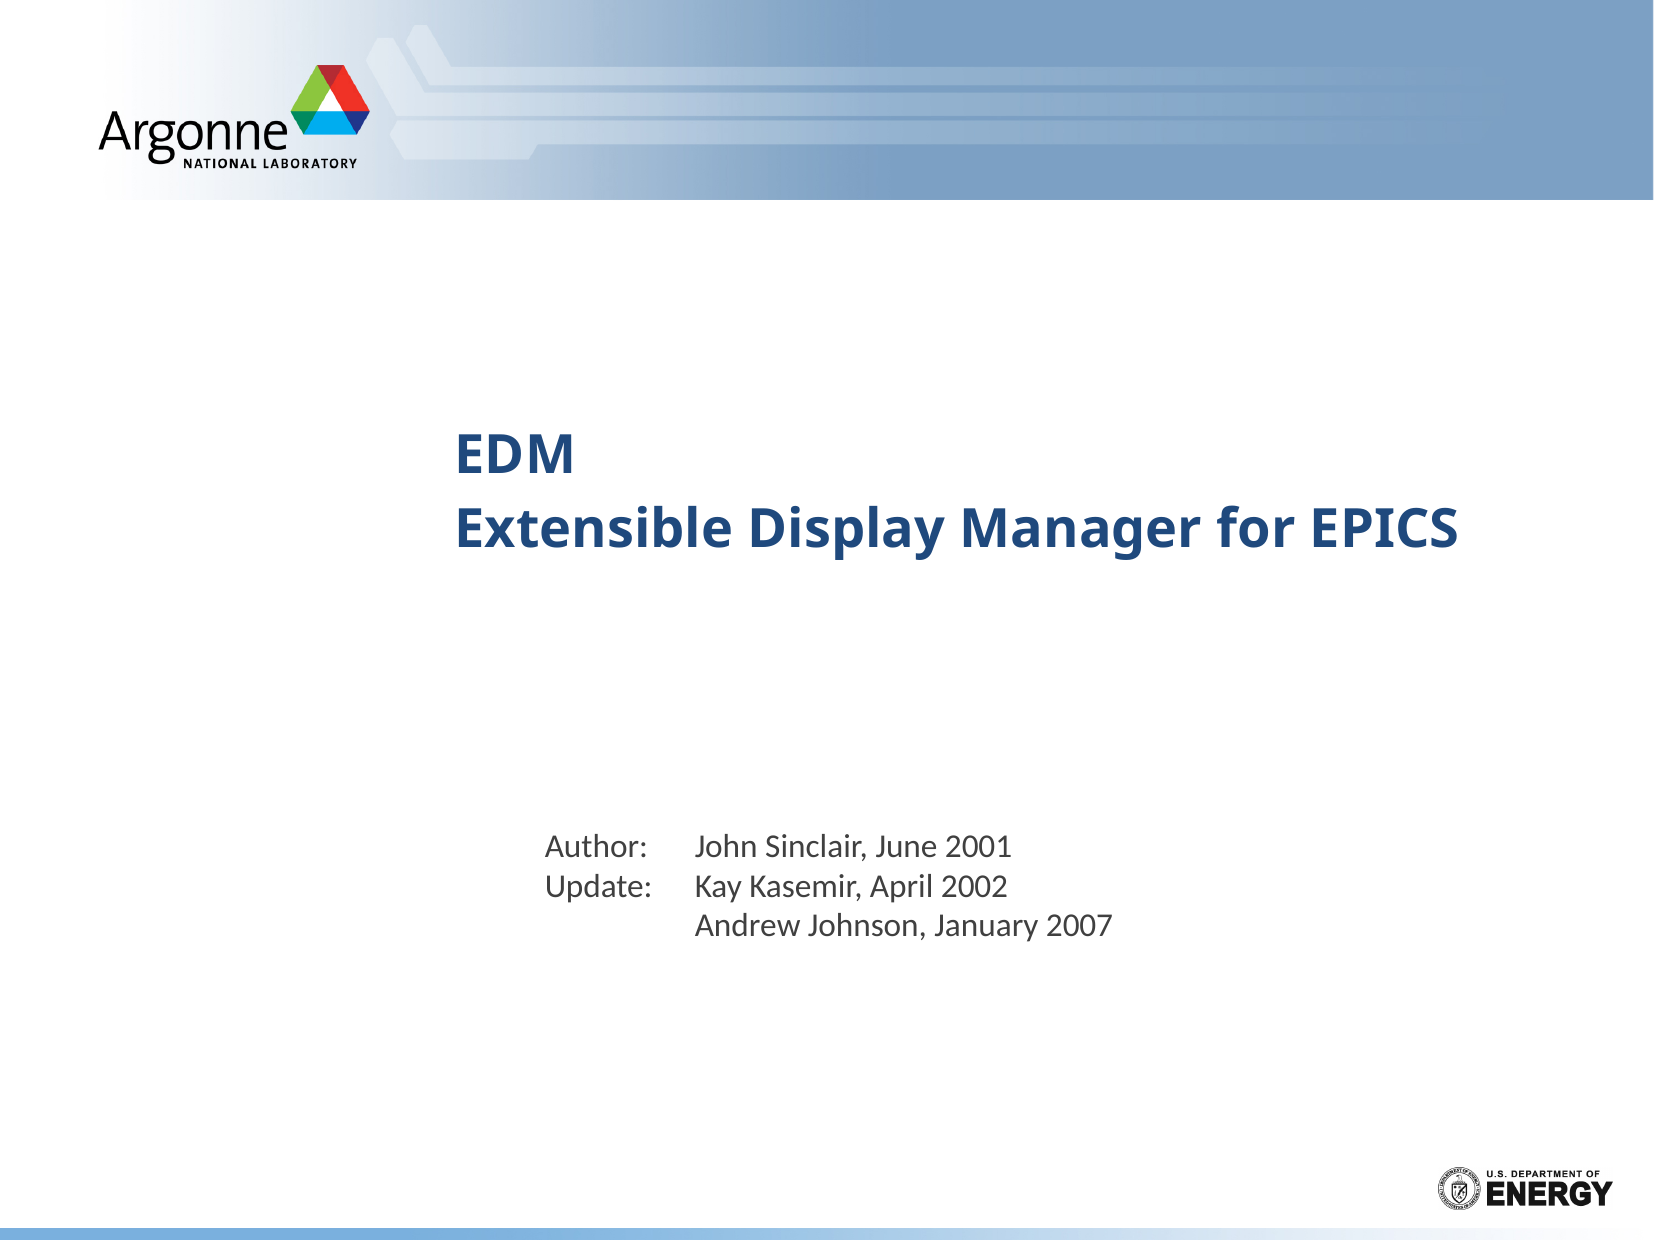

# EDM Extensible Display Manager for EPICS
Author:	John Sinclair, June 2001
Update:	Kay Kasemir, April 2002
	Andrew Johnson, January 2007